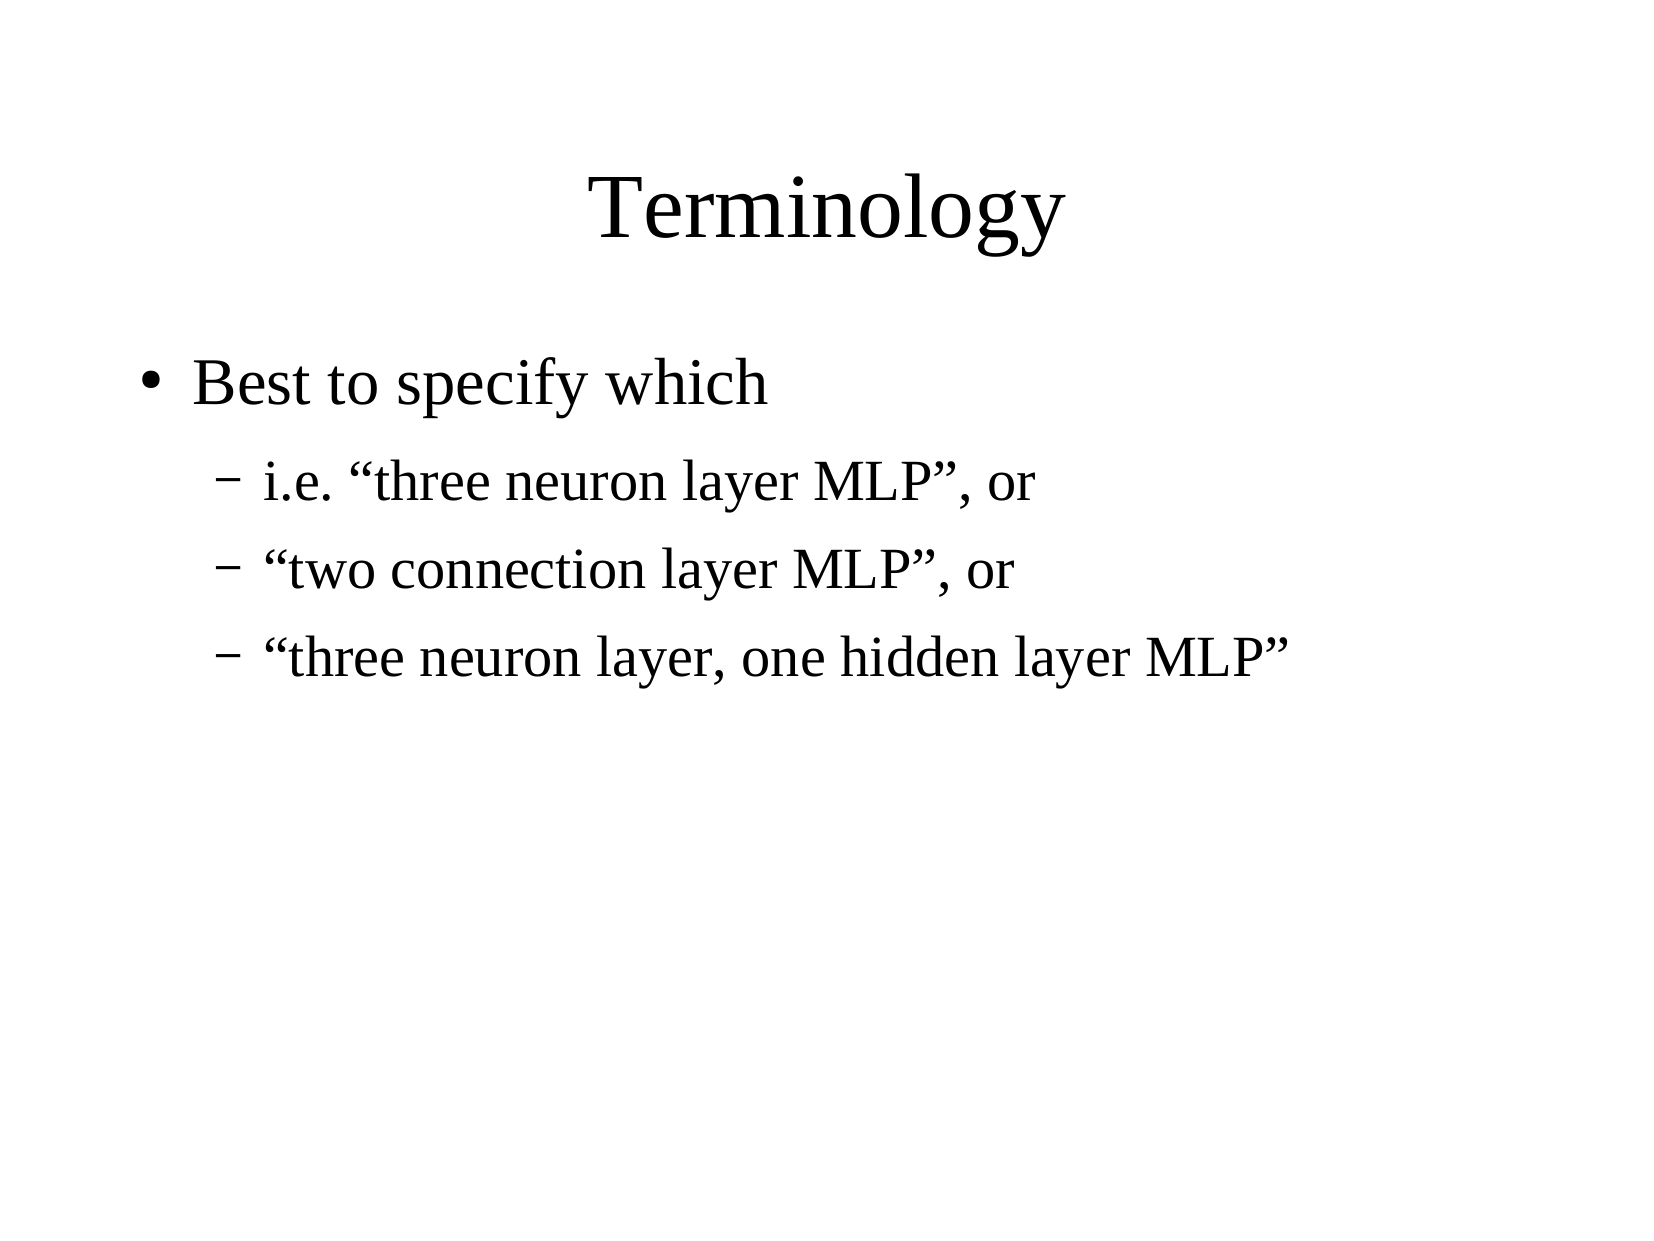

# Terminology
Best to specify which
i.e. “three neuron layer MLP”, or
“two connection layer MLP”, or
“three neuron layer, one hidden layer MLP”